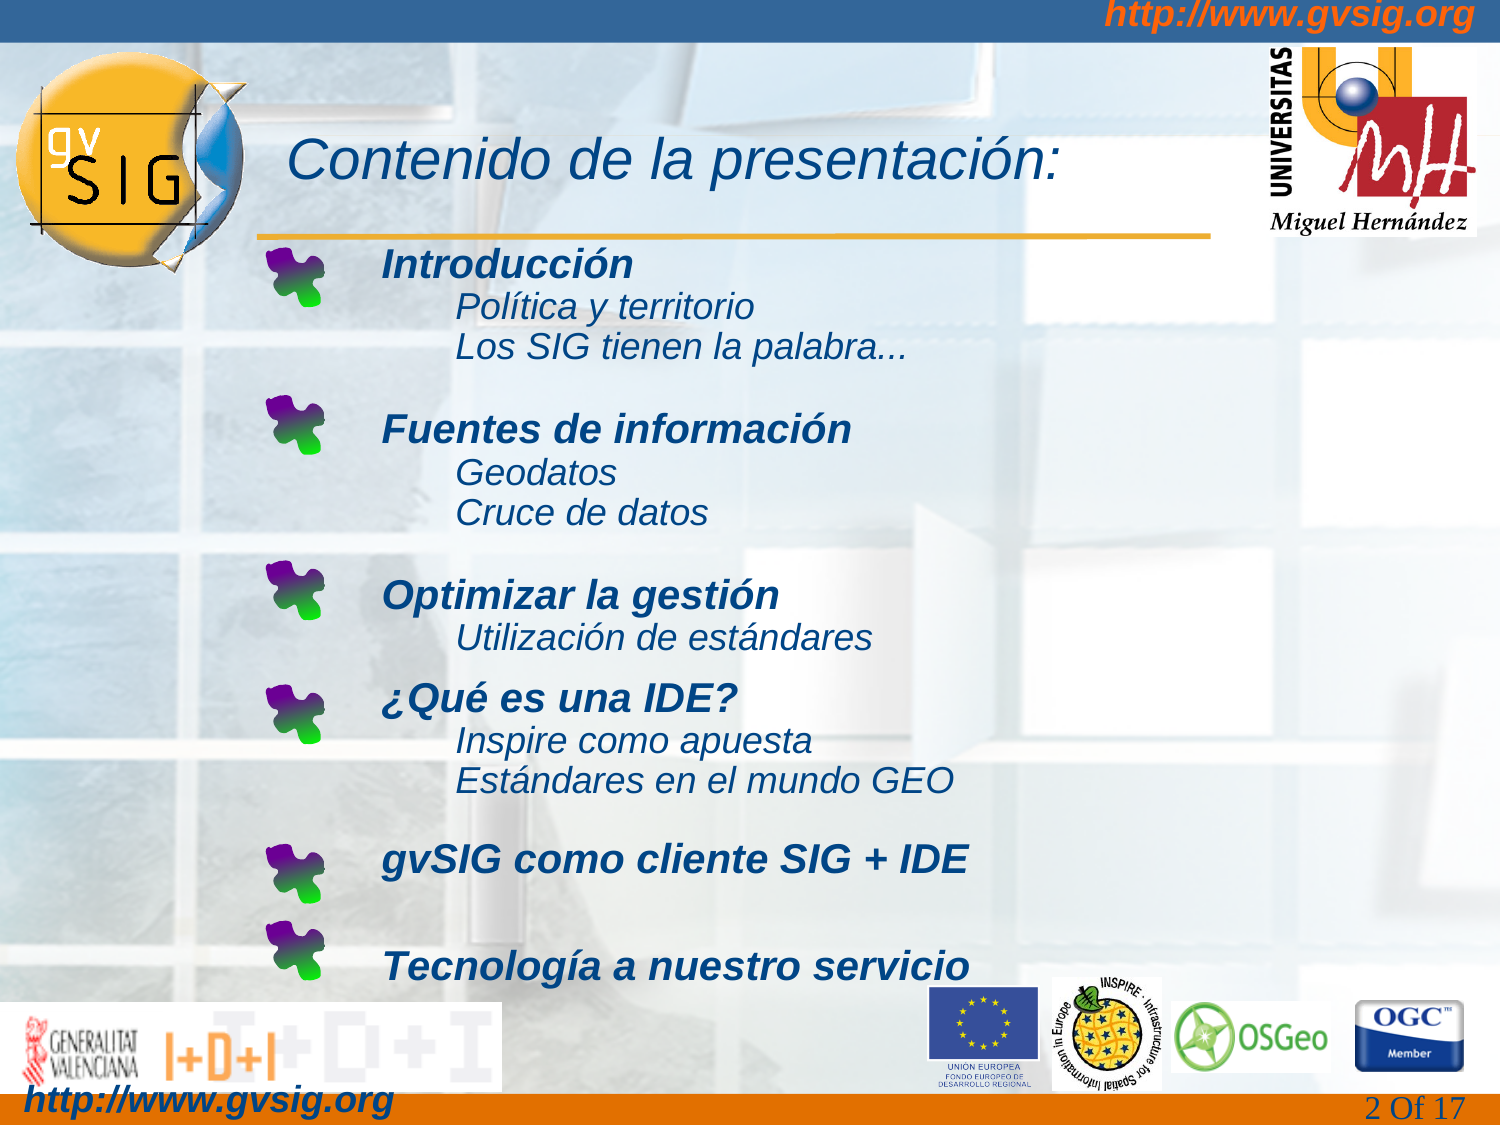

Contenido de la presentación:
Introducción
	Política y territorio
	Los SIG tienen la palabra...
Fuentes de información
	Geodatos
	Cruce de datos
Optimizar la gestión
	Utilización de estándares
¿Qué es una IDE?
	Inspire como apuesta
	Estándares en el mundo GEO
gvSIG como cliente SIG + IDE
Tecnología a nuestro servicio
2